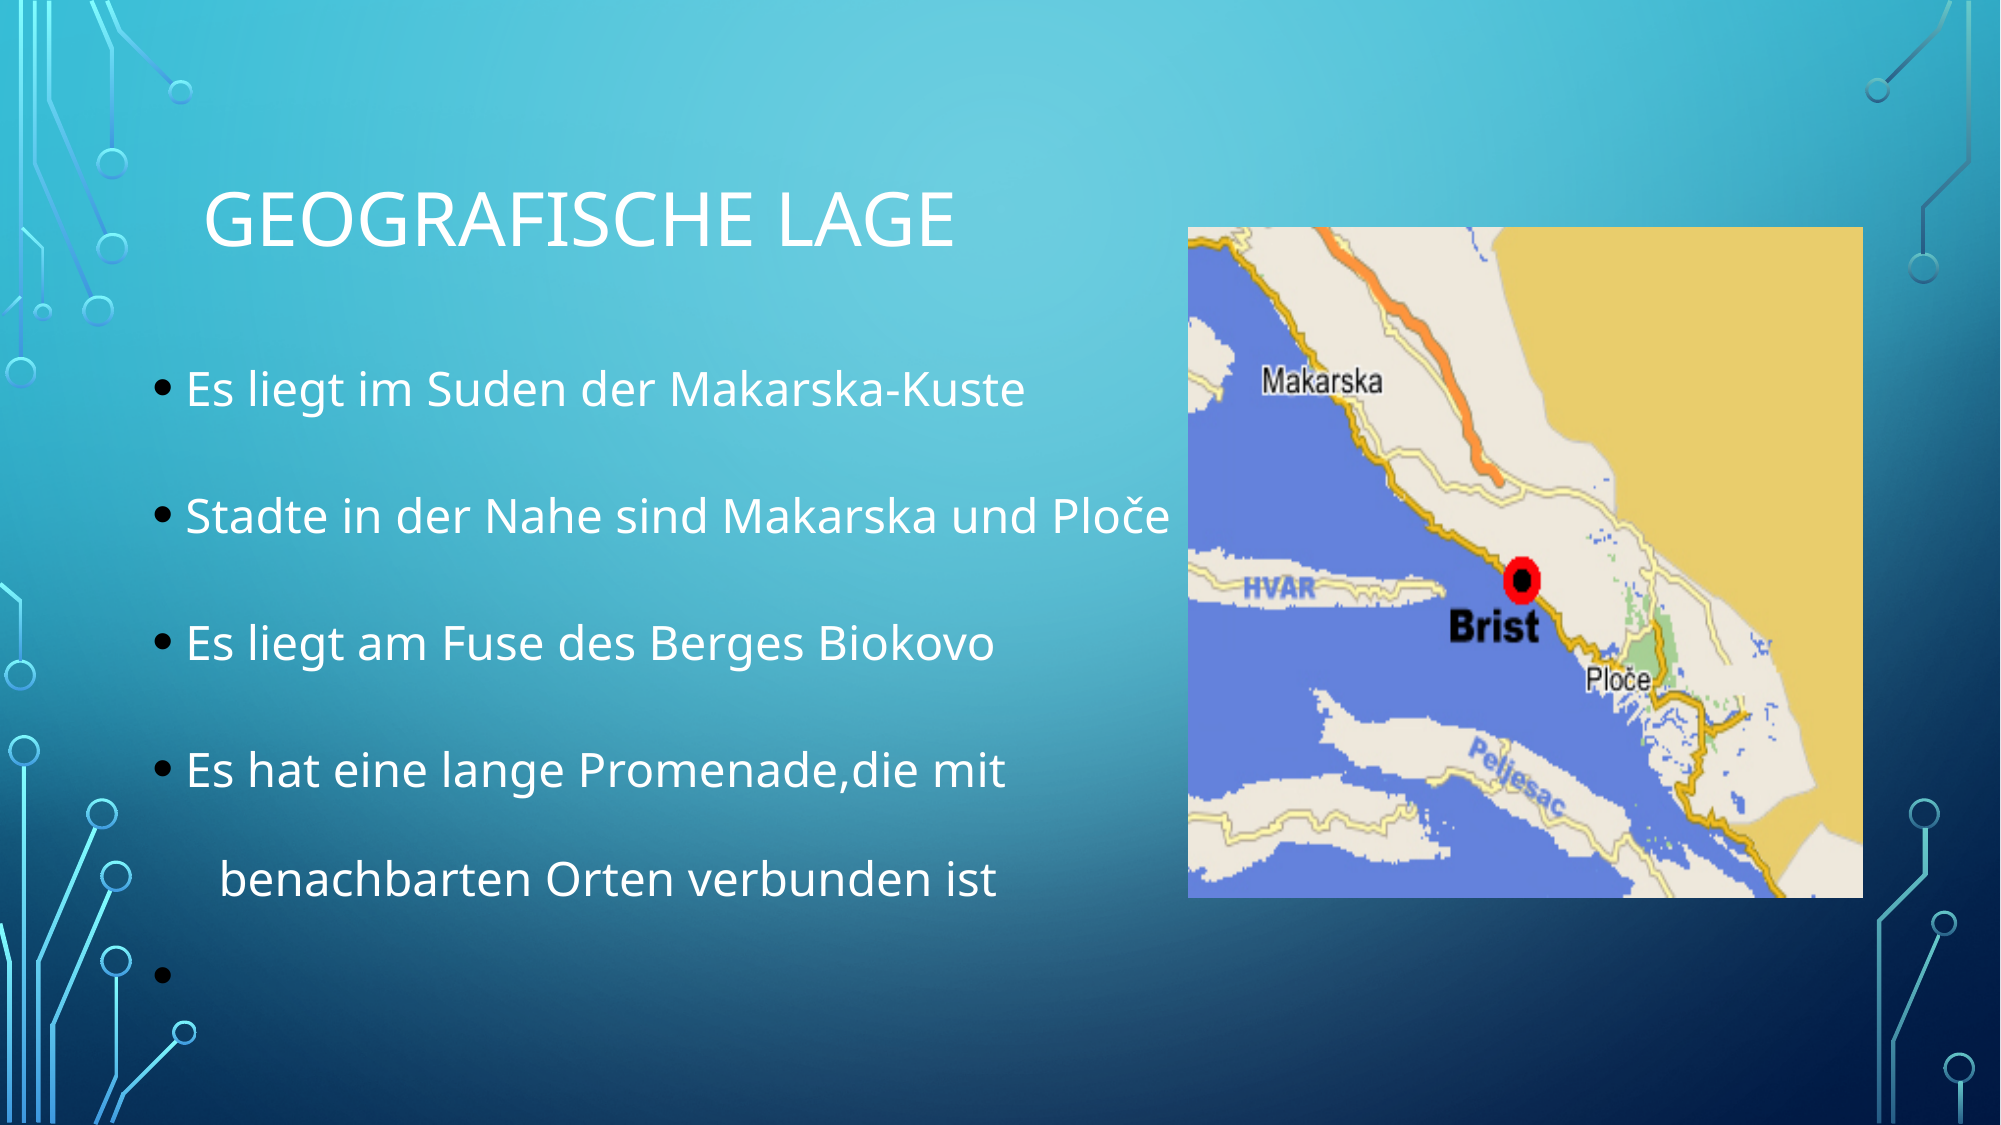

# Geografische Lage
Es liegt im Suden der Makarska-Kuste
Stadte in der Nahe sind Makarska und Ploče
Es liegt am Fuse des Berges Biokovo
Es hat eine lange Promenade,die mit benachbarten Orten verbunden ist